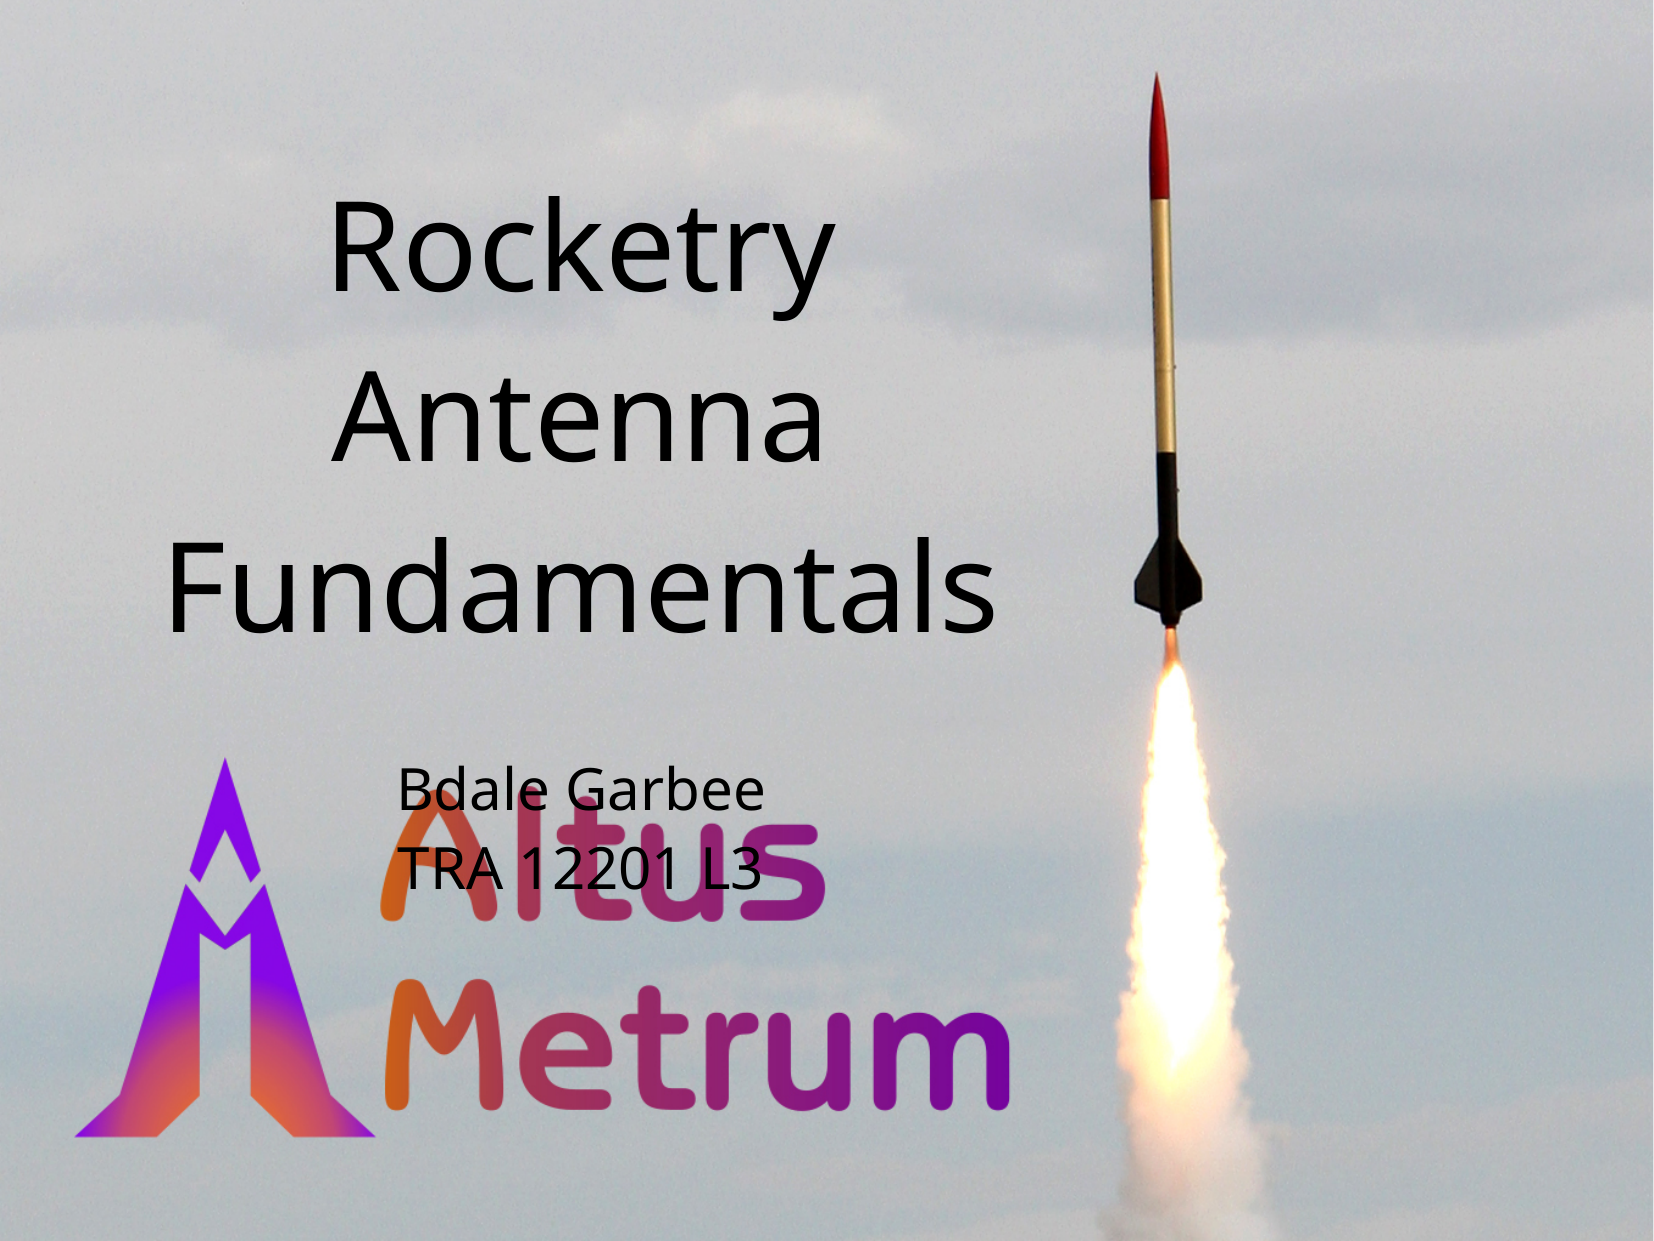

# Title
Rocketry Antenna Fundamentals
Bdale Garbee
TRA 12201 L3